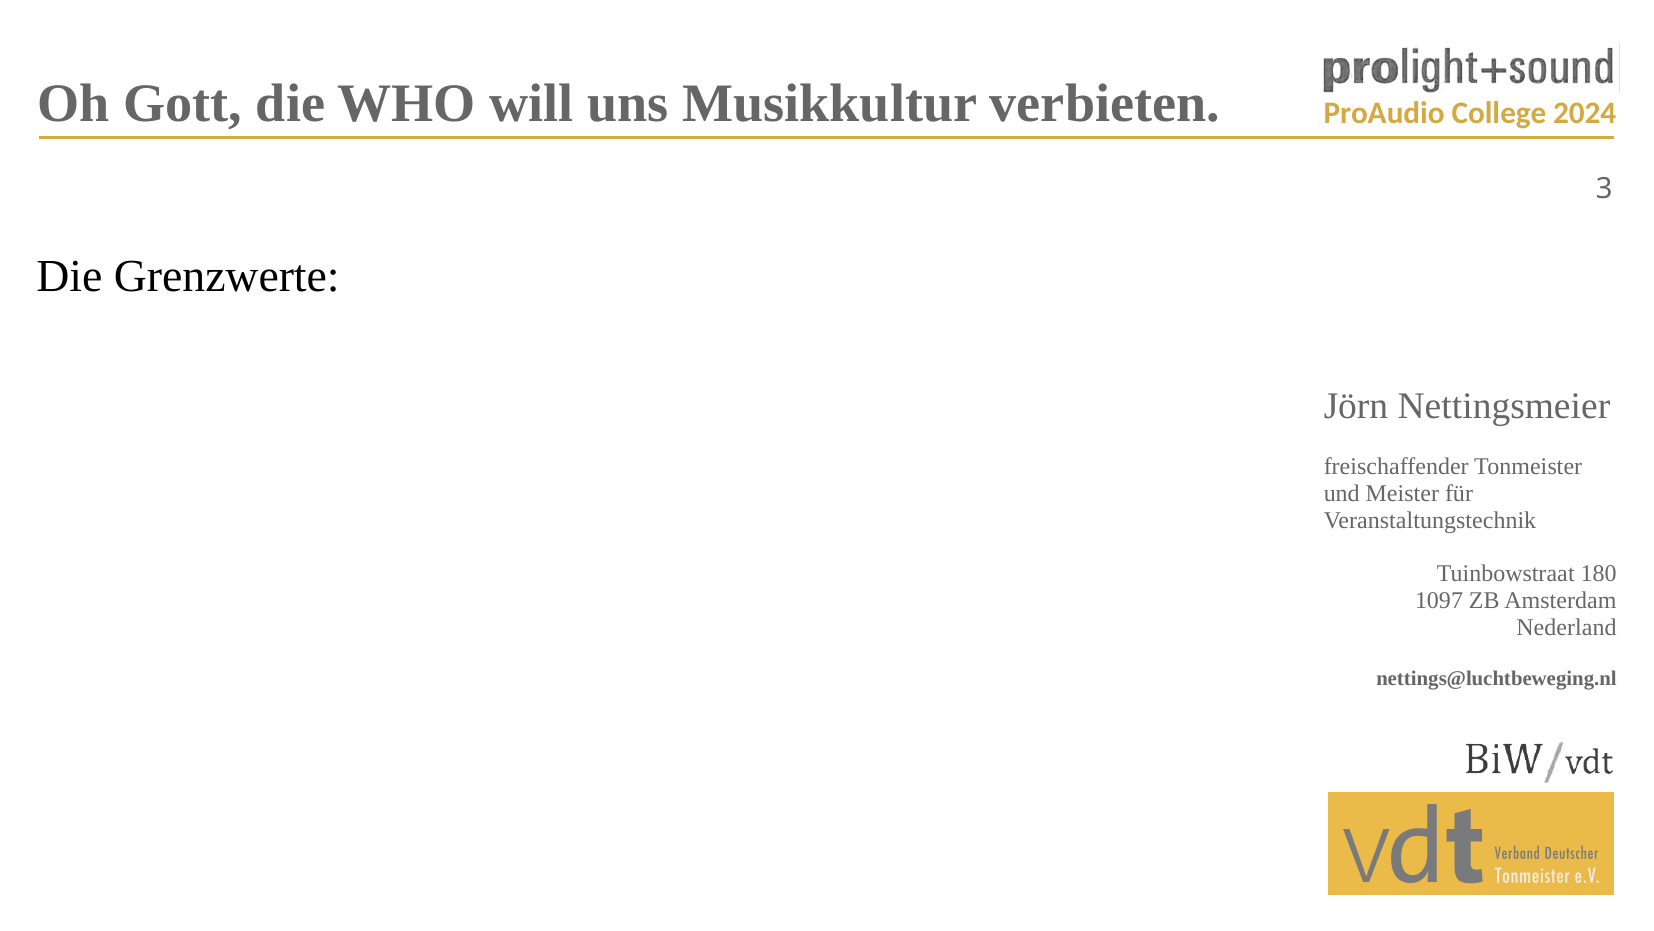

# Oh Gott, die WHO will uns Musikkultur verbieten.
3
Die Grenzwerte: